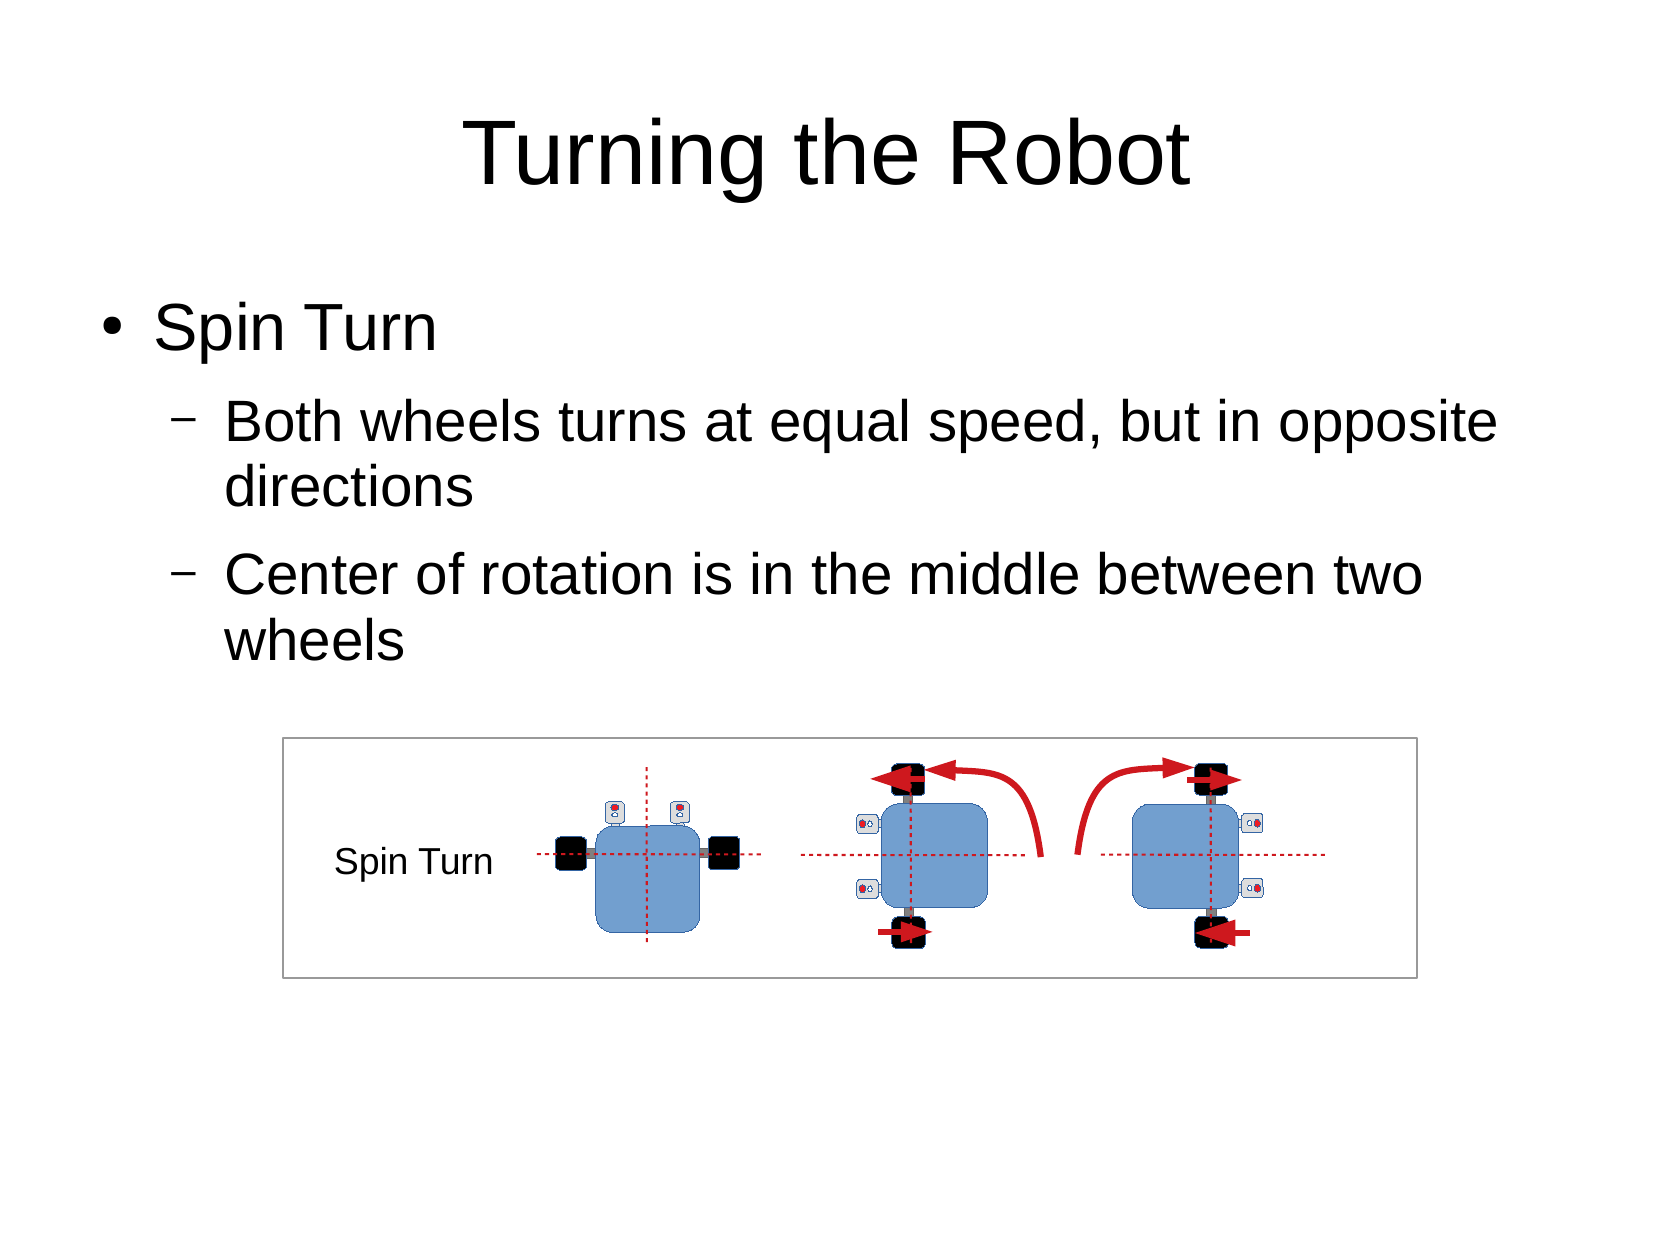

# Turning the Robot
Spin Turn
Both wheels turns at equal speed, but in opposite directions
Center of rotation is in the middle between two wheels
Spin Turn